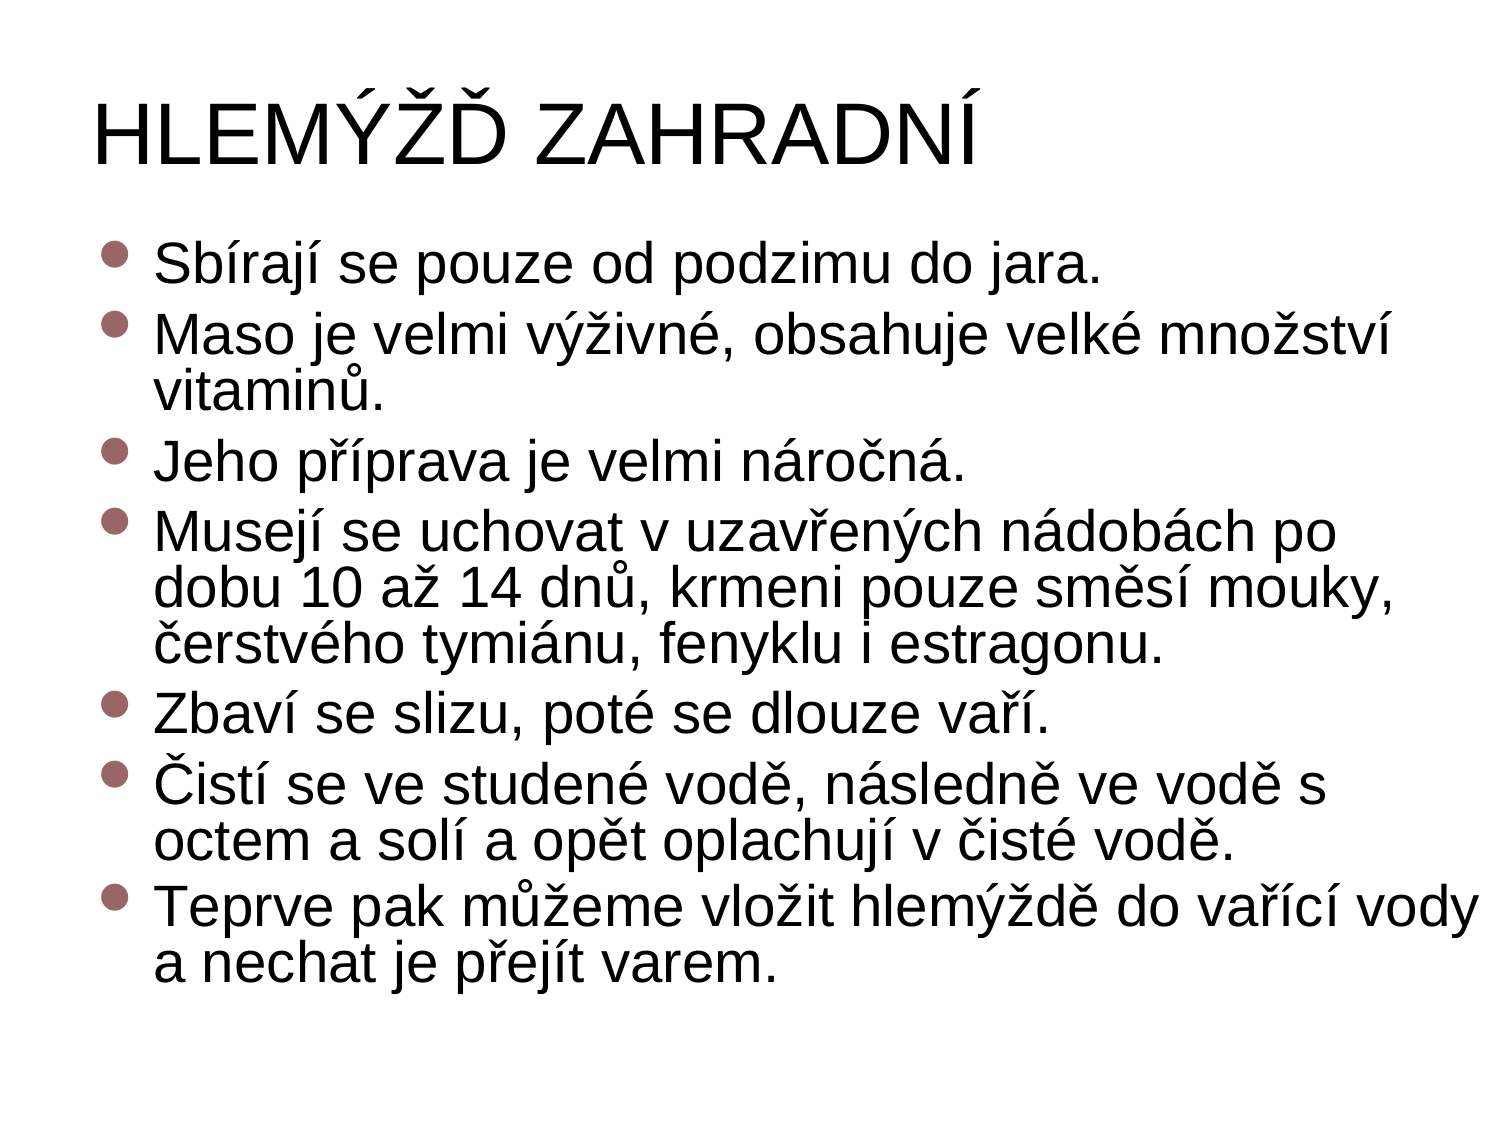

# HLEMÝŽĎ ZAHRADNÍ
Sbírají se pouze od podzimu do jara.
Maso je velmi výživné, obsahuje velké množství vitaminů.
Jeho příprava je velmi náročná.
Musejí se uchovat v uzavřených nádobách po dobu 10 až 14 dnů, krmeni pouze směsí mouky, čerstvého tymiánu, fenyklu i estragonu.
Zbaví se slizu, poté se dlouze vaří.
Čistí se ve studené vodě, následně ve vodě s octem a solí a opět oplachují v čisté vodě.
Teprve pak můžeme vložit hlemýždě do vařící vody a nechat je přejít varem.